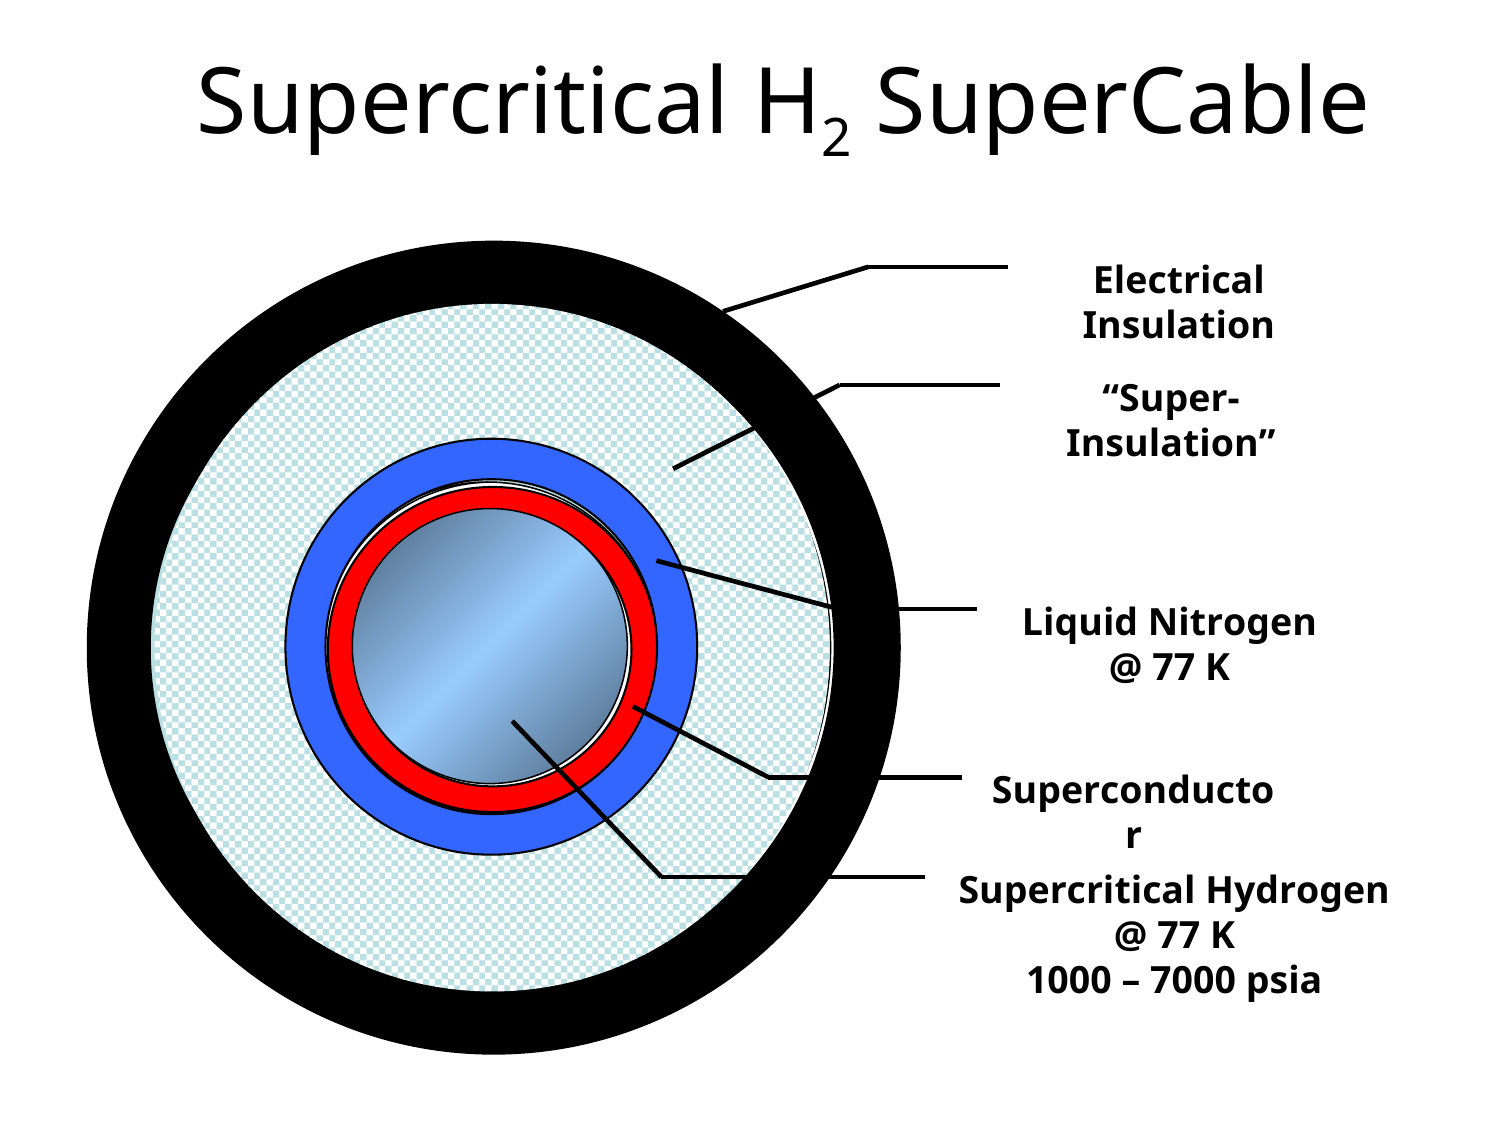

# Supercritical H2 SuperCable
Electrical Insulation
“Super-Insulation”
Liquid Nitrogen @ 77 K
Superconductor
Supercritical Hydrogen @ 77 K
1000 – 7000 psia